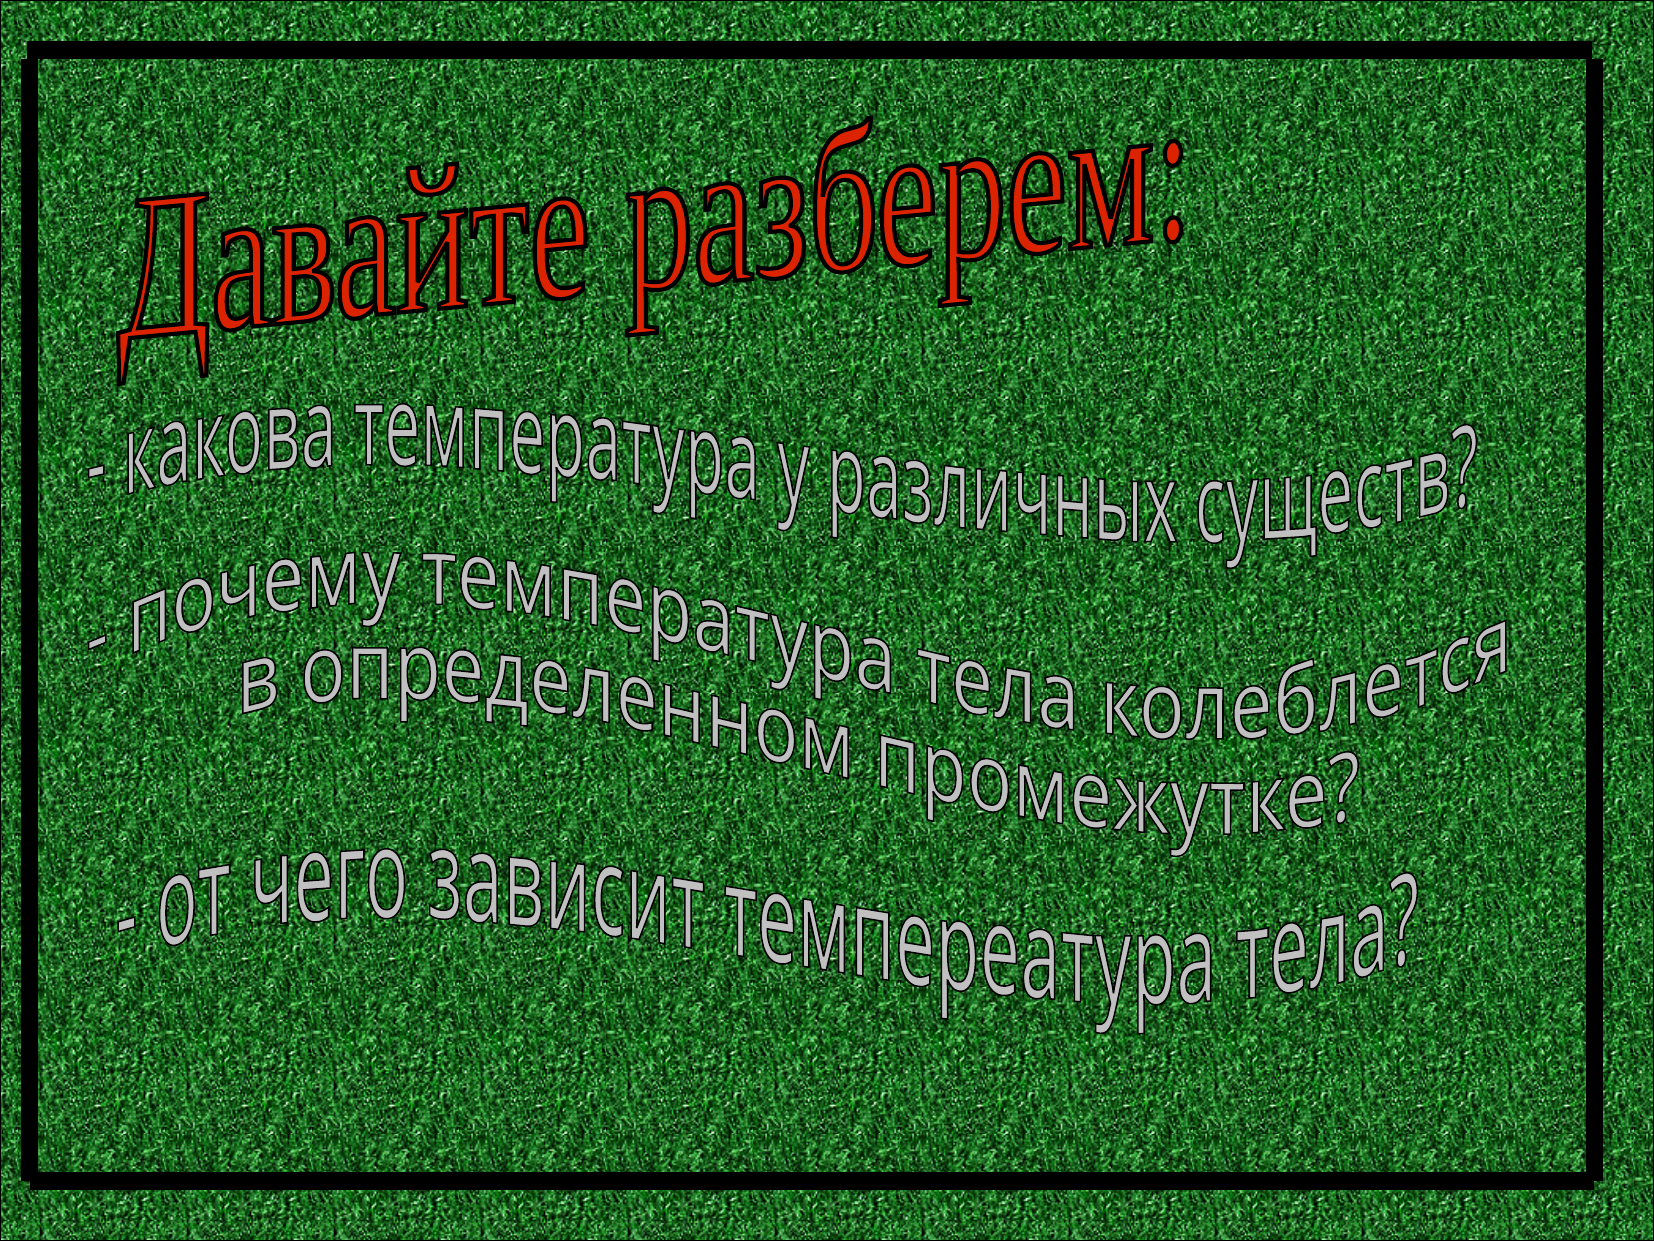

#
Давайте разберем:
- какова температура у различных существ?
- почему температура тела колеблется
в определенном промежутке?
- от чего зависит темпереатура тела?